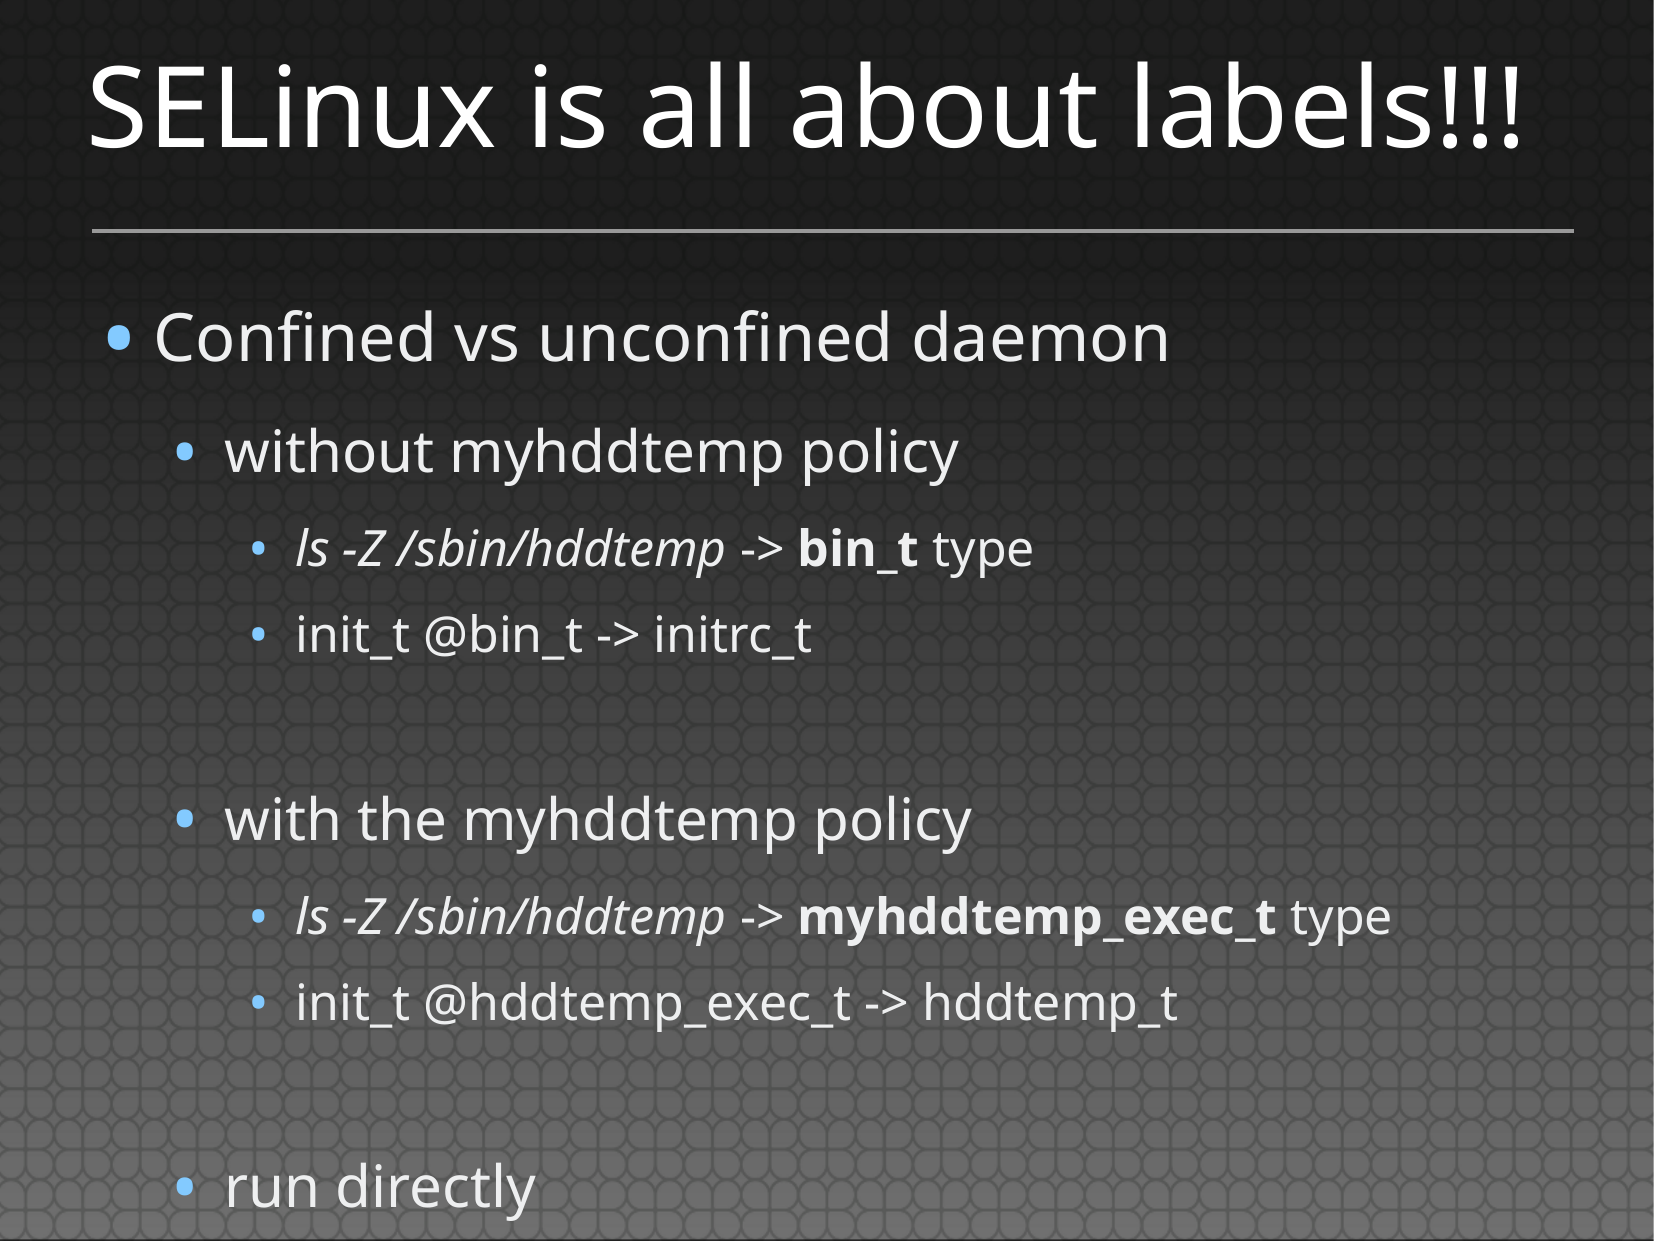

# SELinux is all about labels!!!
Confined vs unconfined daemon
without myhddtemp policy
ls -Z /sbin/hddtemp -> bin_t type
init_t @bin_t -> initrc_t
with the myhddtemp policy
ls -Z /sbin/hddtemp -> myhddtemp_exec_t type
init_t @hddtemp_exec_t -> hddtemp_t
run directly
unconfined_t @hddtemp_exec_t-> hddtemp_t